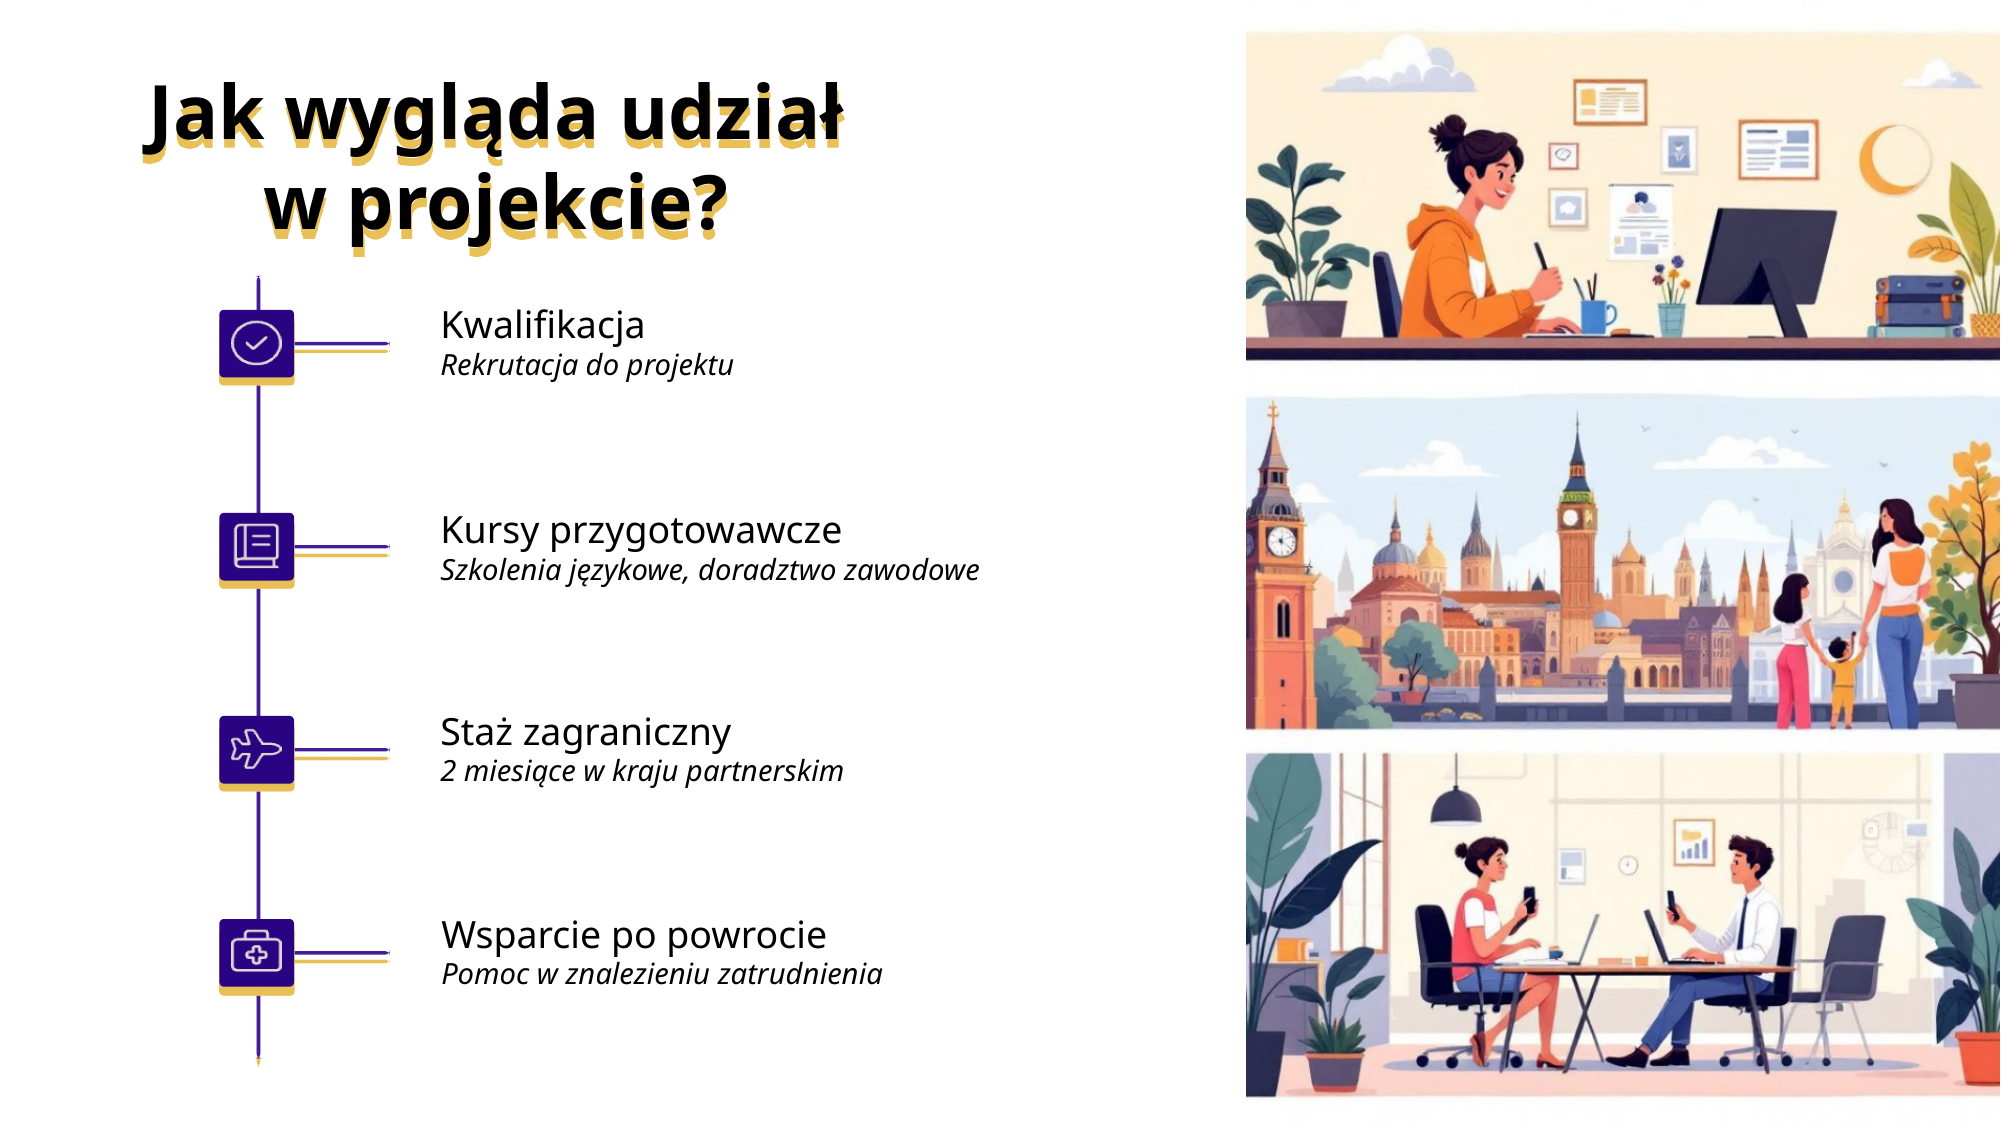

Jak wygląda udział
w projekcie?
Kwalifikacja
Rekrutacja do projektu
Kursy przygotowawcze
Szkolenia językowe, doradztwo zawodowe
Staż zagraniczny
2 miesiące w kraju partnerskim
Wsparcie po powrocie
Pomoc w znalezieniu zatrudnienia